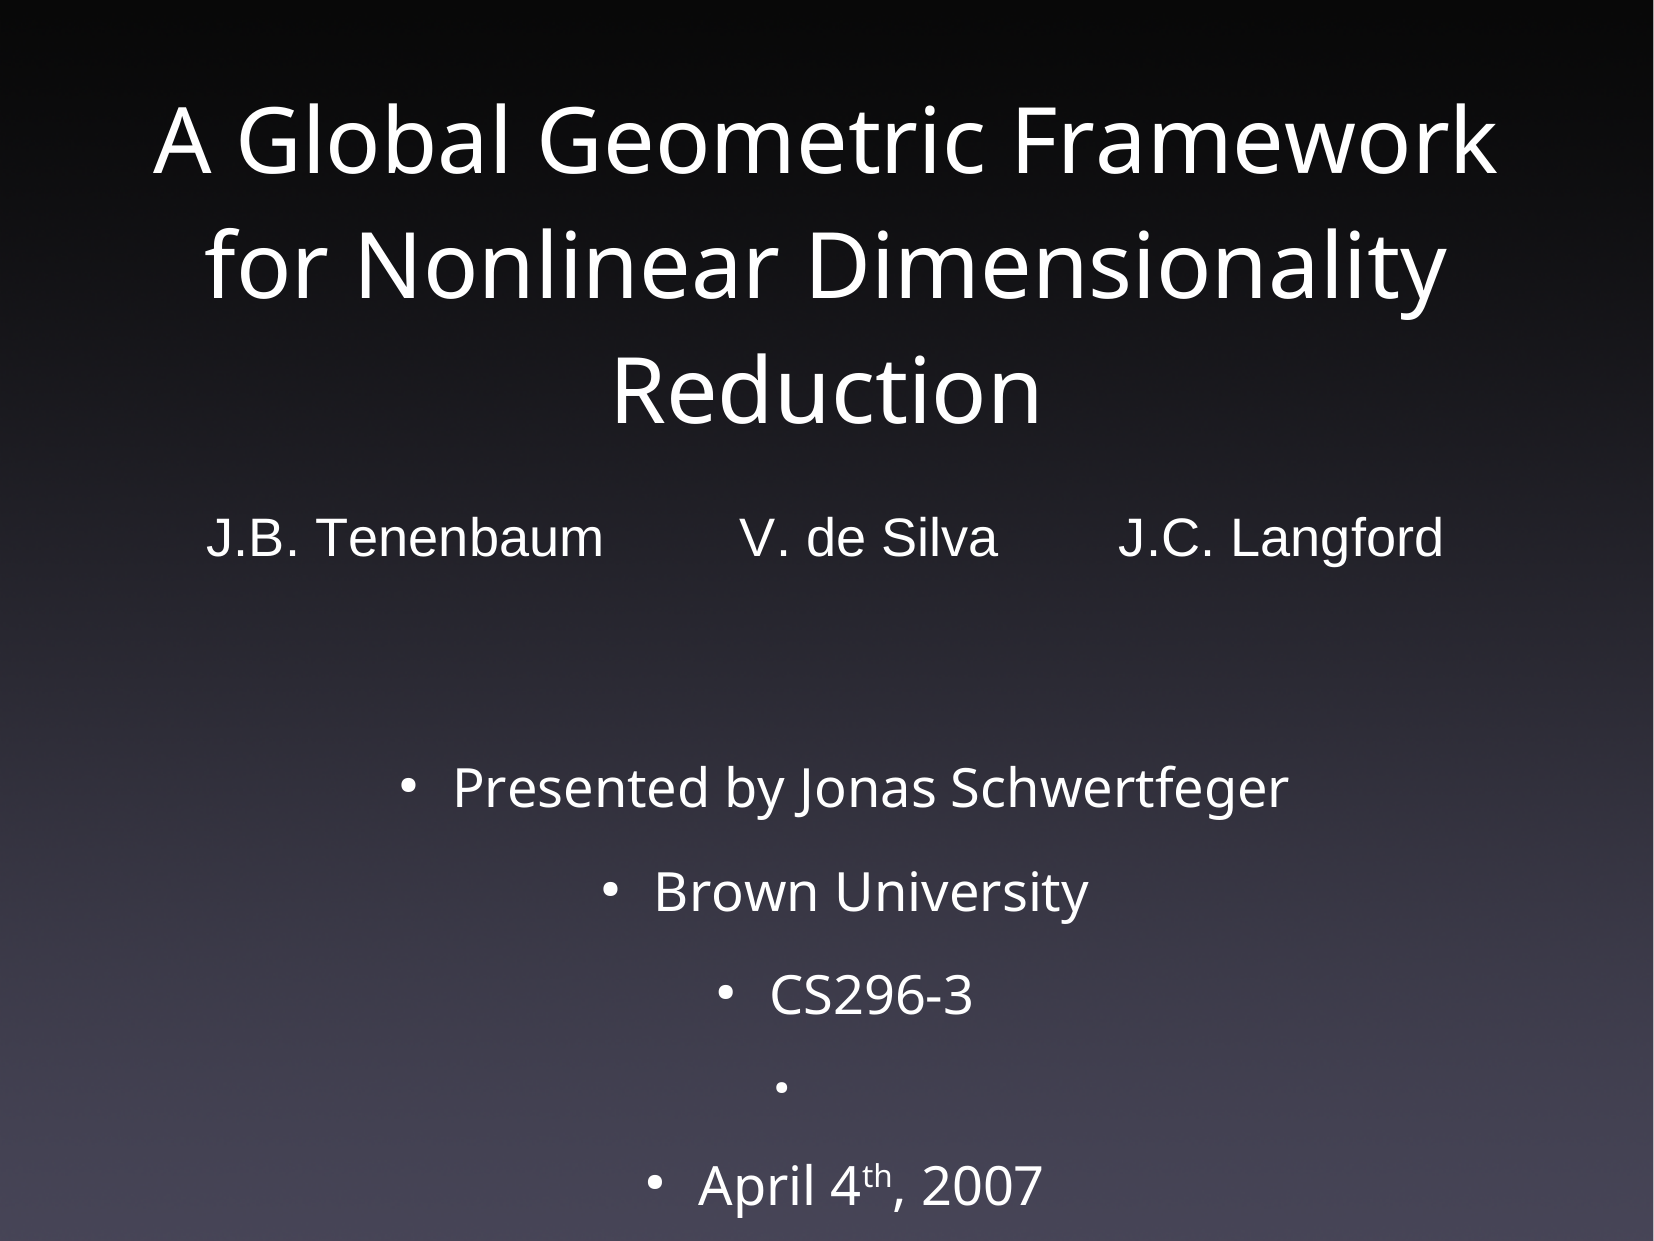

# A Global Geometric Framework for Nonlinear Dimensionality Reduction
J.B. Tenenbaum V. de Silva J.C. Langford
Presented by Jonas Schwertfeger
Brown University
CS296-3
April 4th, 2007